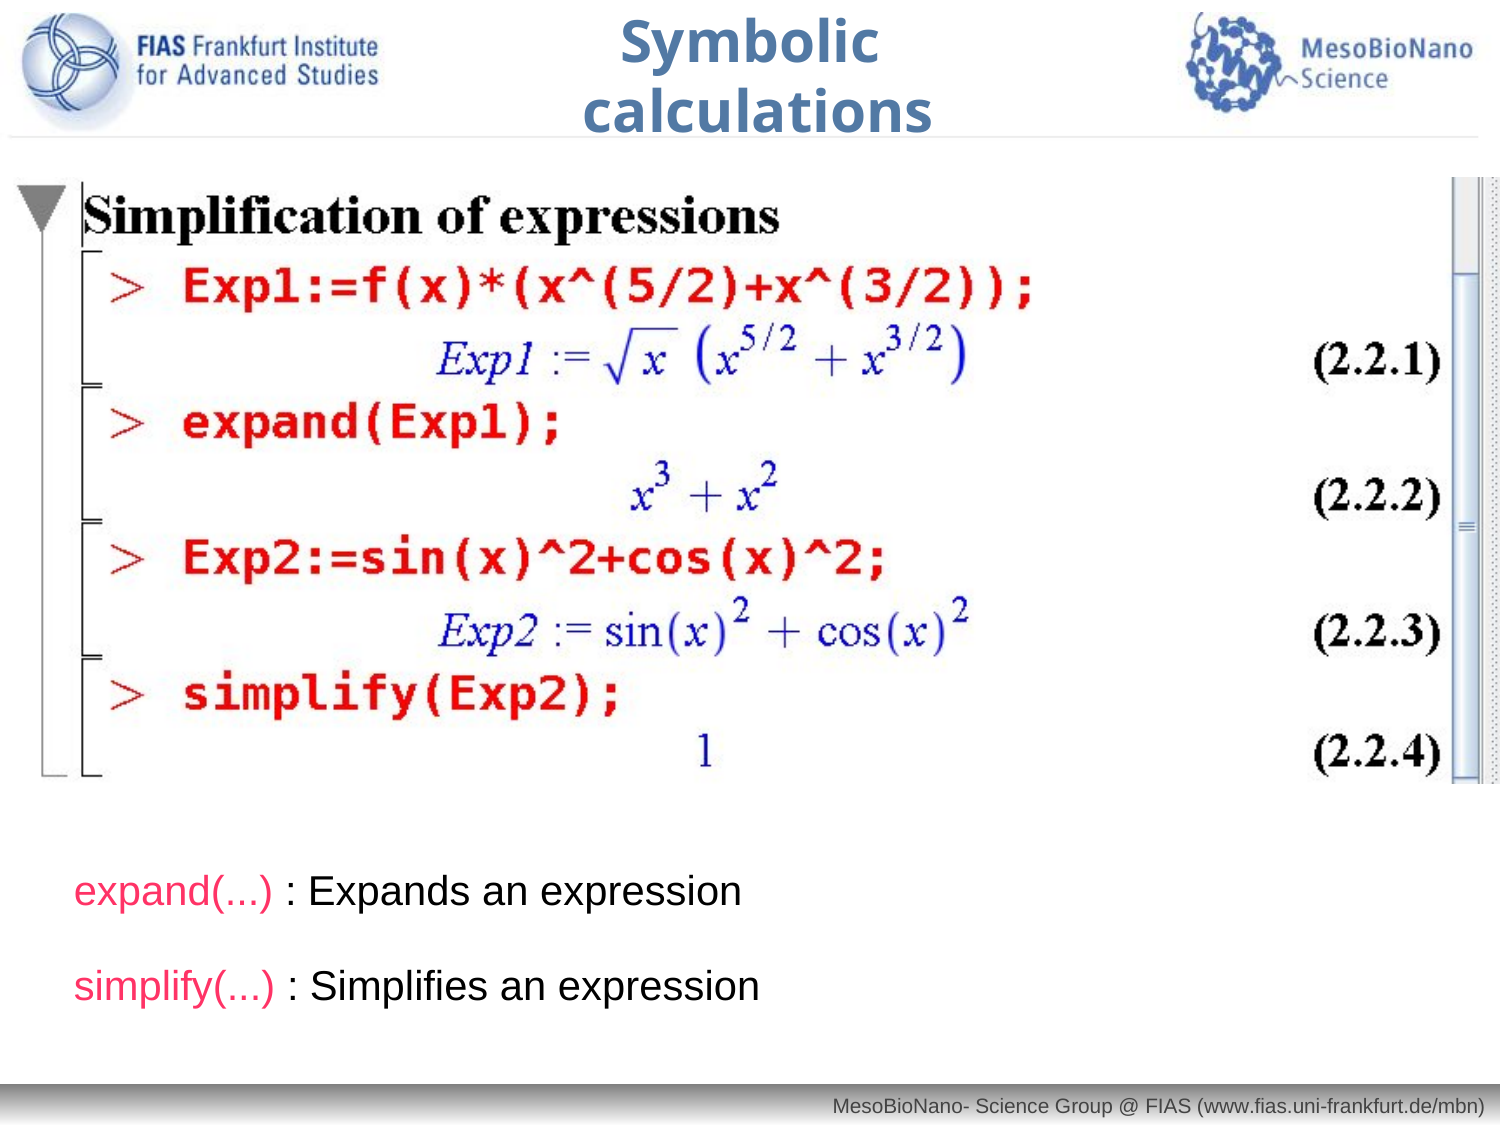

# Symbolic calculations
expand(...) : Expands an expression
simplify(...) : Simplifies an expression